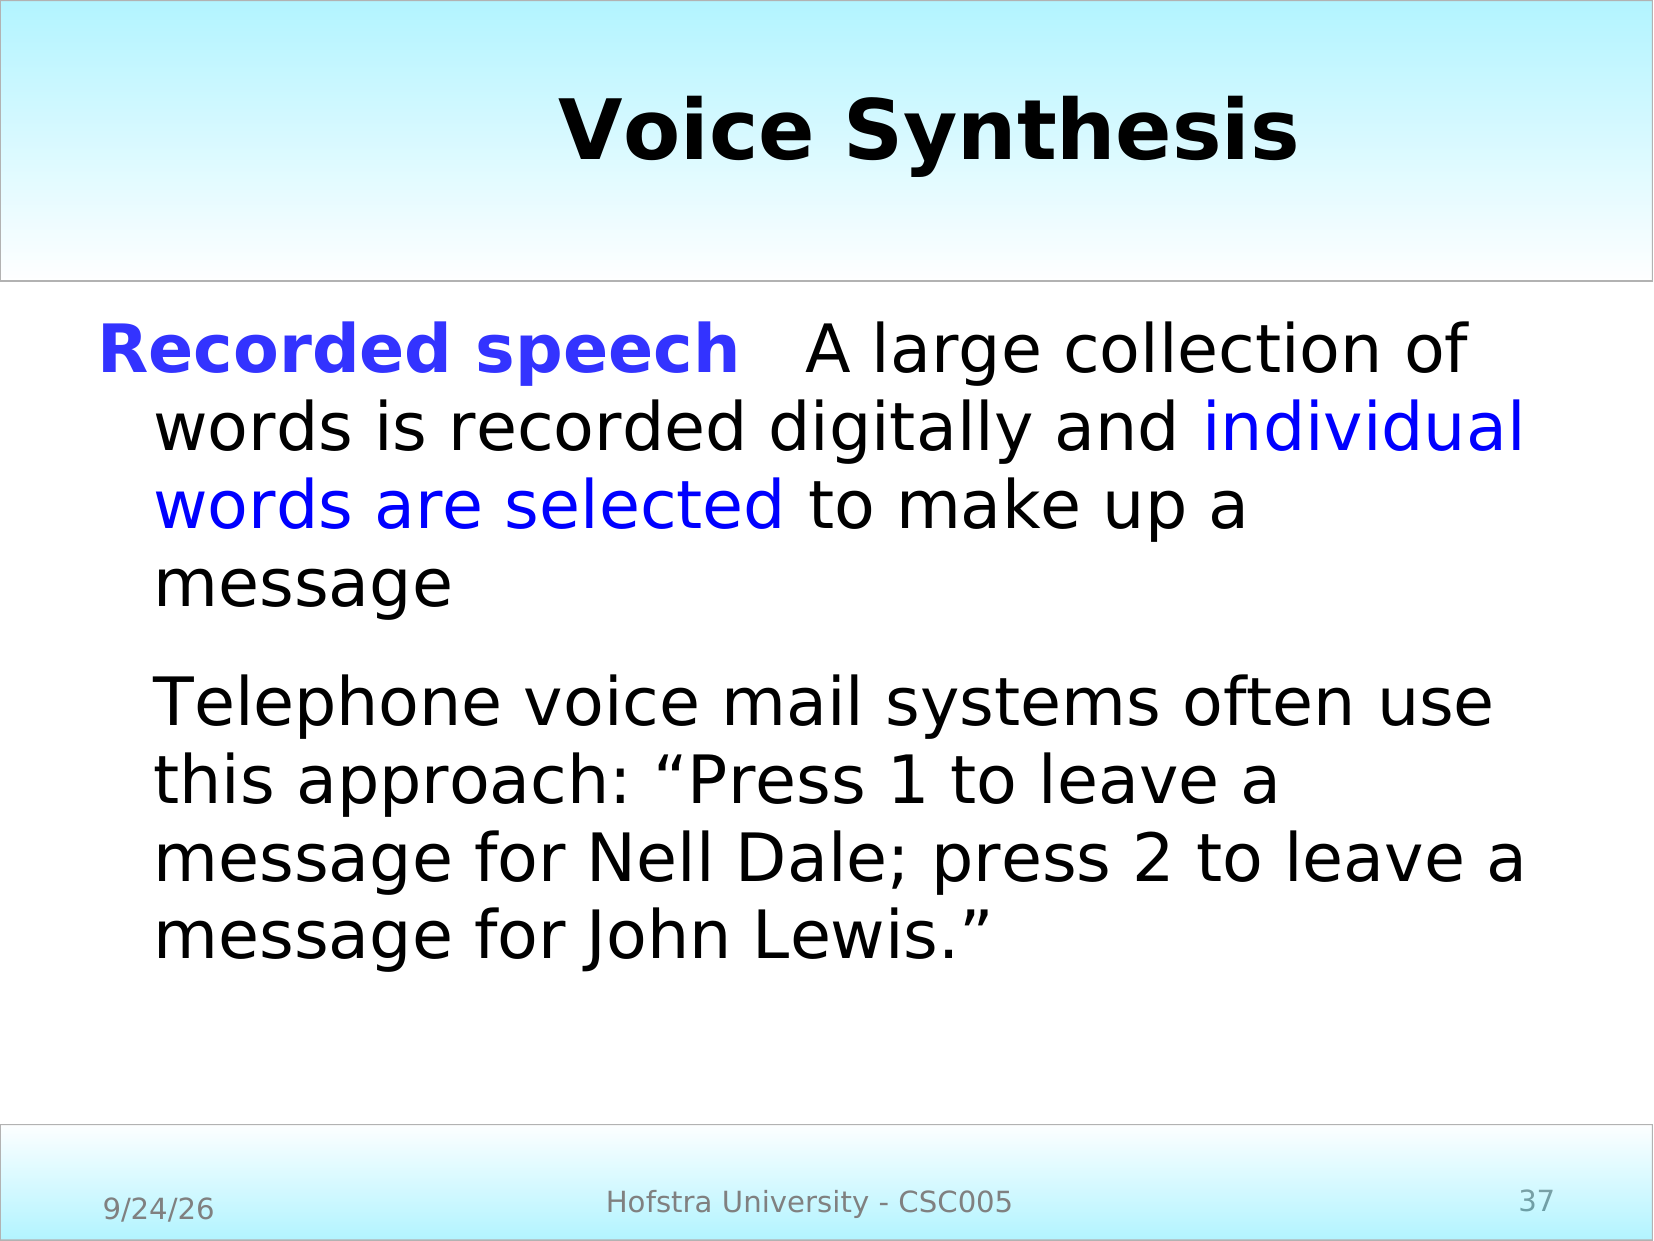

# Voice Synthesis
Recorded speech A large collection of words is recorded digitally and individual words are selected to make up a message
	Telephone voice mail systems often use this approach: “Press 1 to leave a message for Nell Dale; press 2 to leave a message for John Lewis.”
37
Hofstra University - CSC005